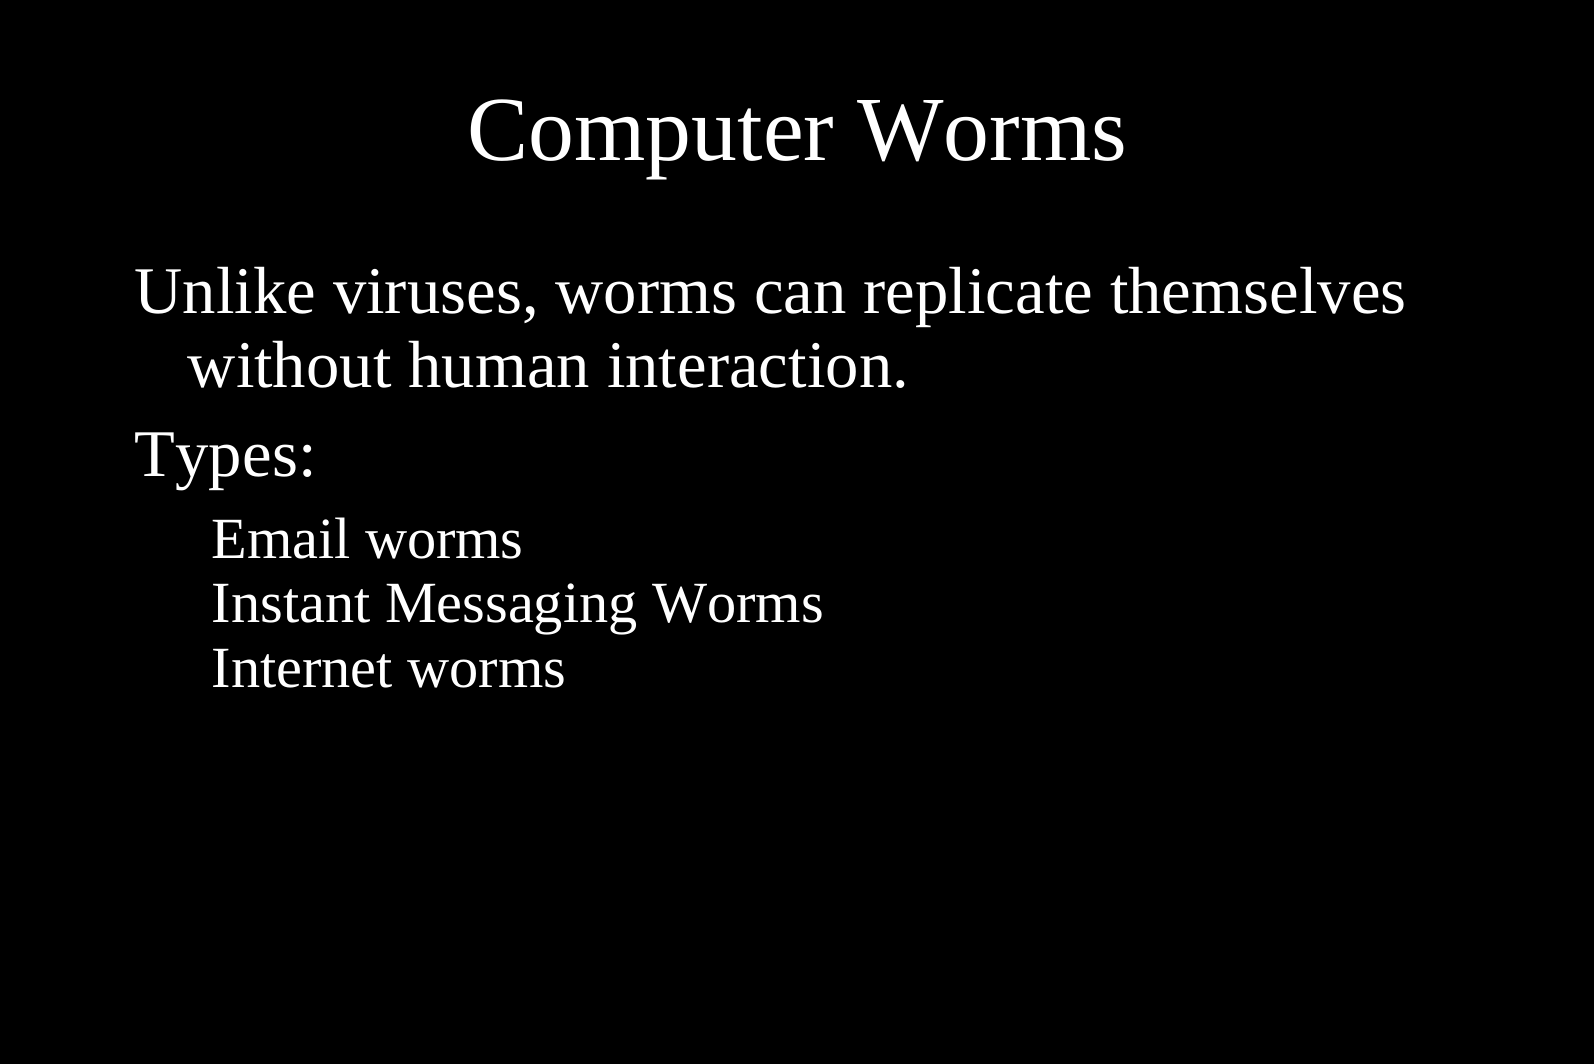

# Computer Worms
Unlike viruses, worms can replicate themselves without human interaction.
Types:
Email worms
Instant Messaging Worms
Internet worms